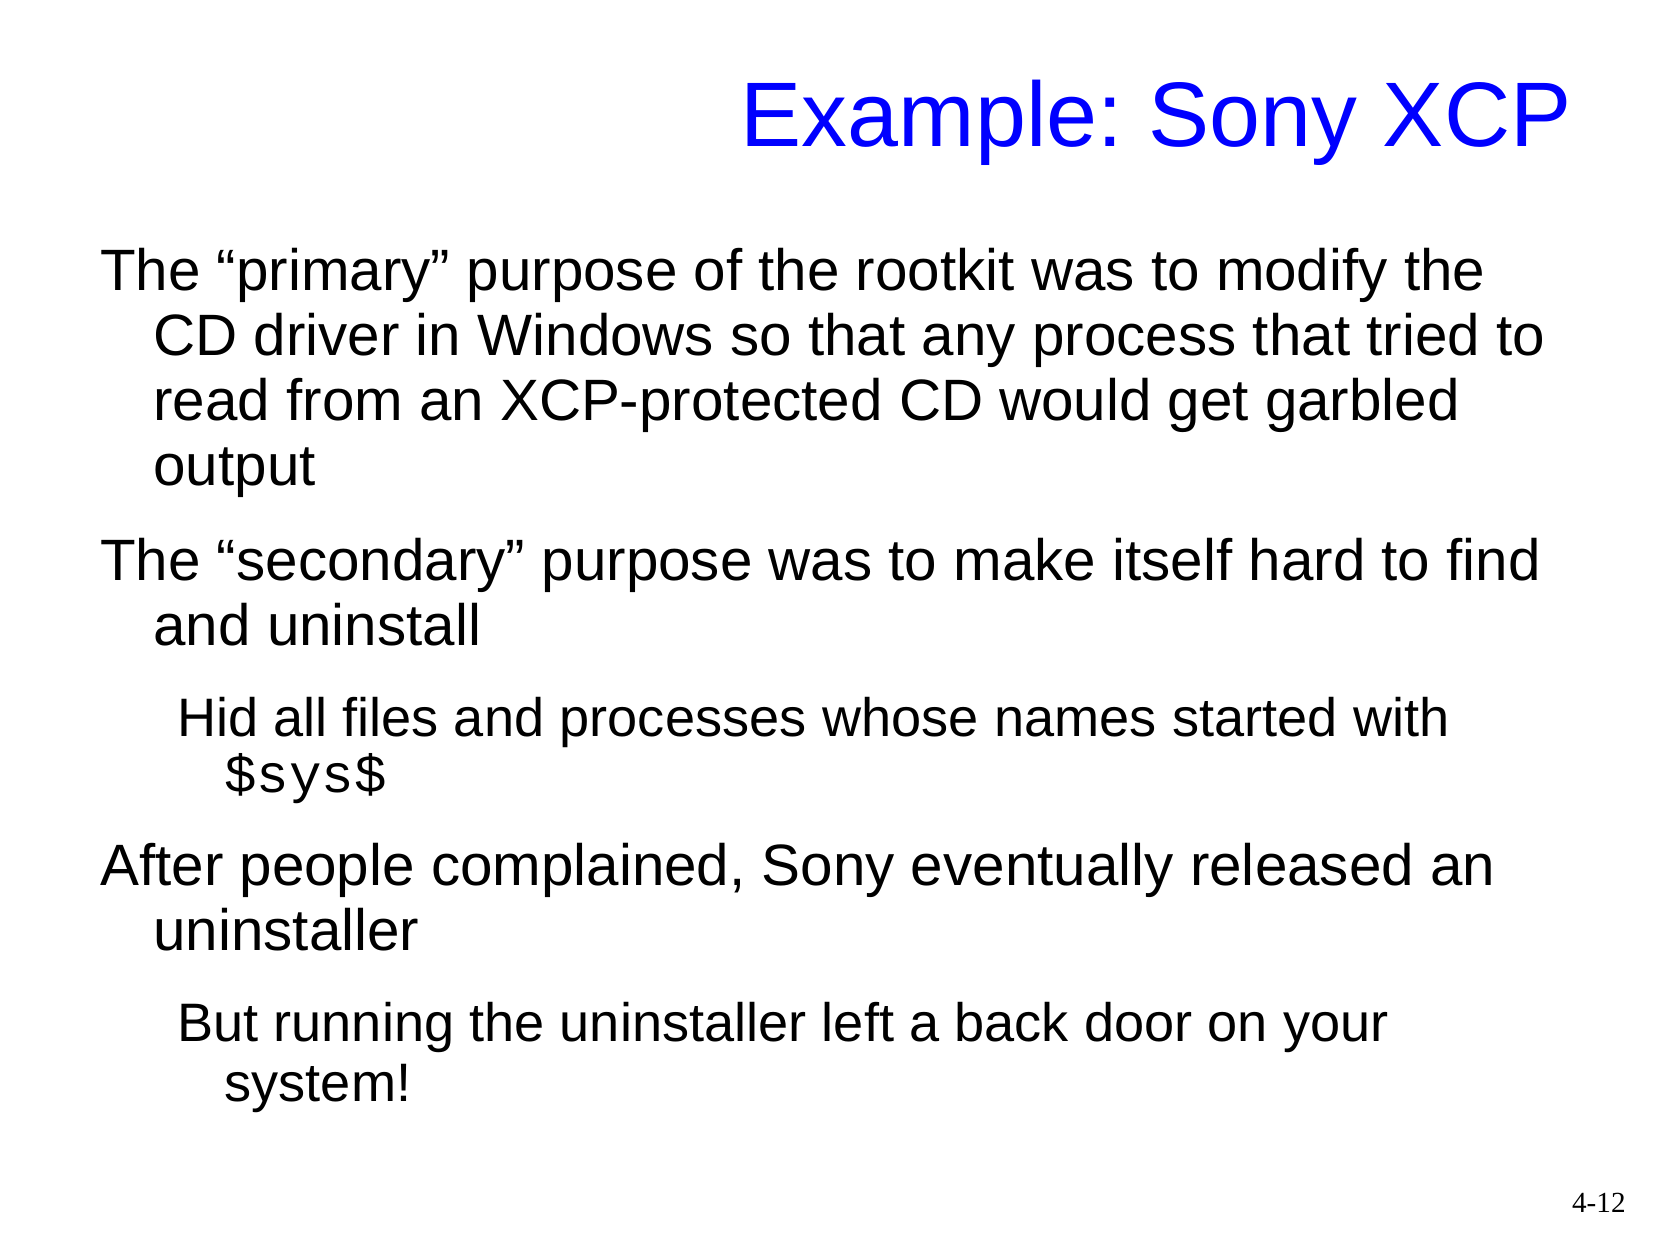

# Example: Sony XCP
The “primary” purpose of the rootkit was to modify the CD driver in Windows so that any process that tried to read from an XCP-protected CD would get garbled output
The “secondary” purpose was to make itself hard to find and uninstall
Hid all files and processes whose names started with $sys$
After people complained, Sony eventually released an uninstaller
But running the uninstaller left a back door on your system!